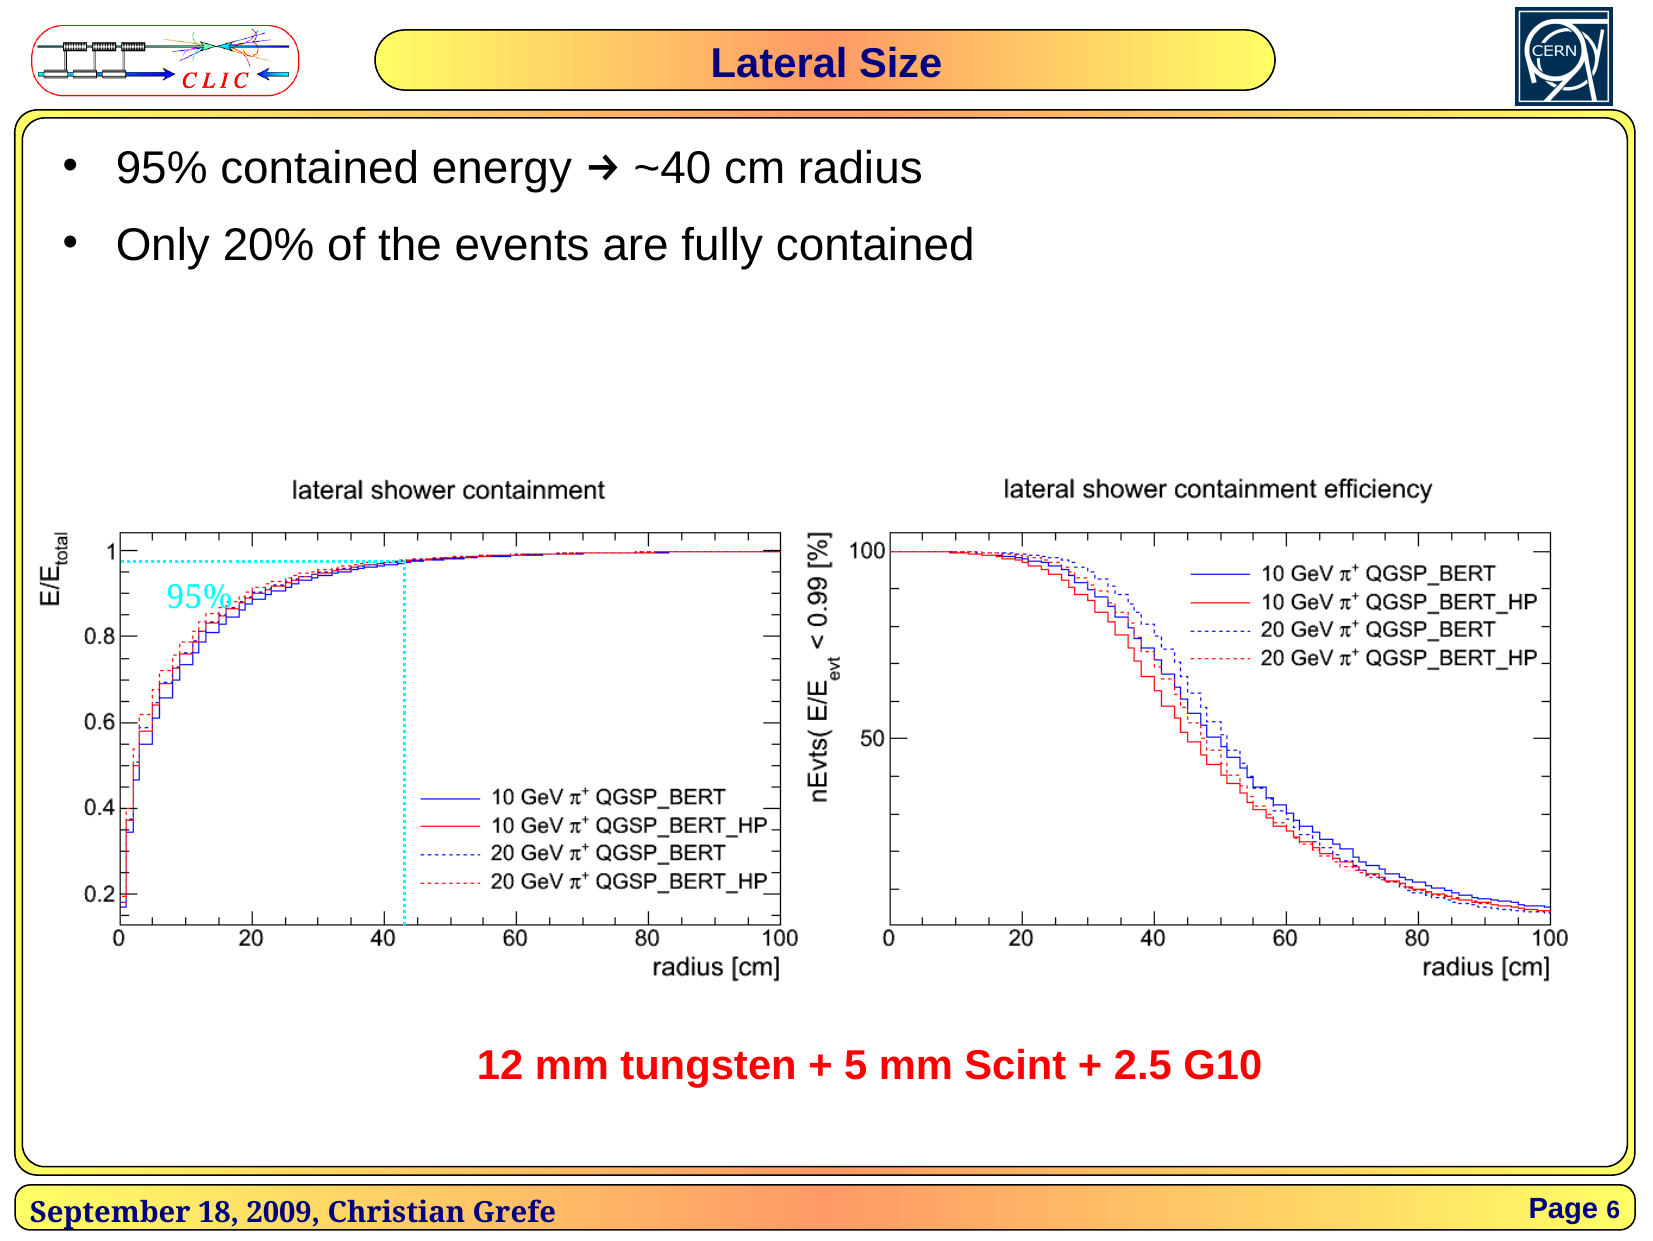

# Lateral Size
95% contained energy → ~40 cm radius
Only 20% of the events are fully contained
95%
12 mm tungsten + 5 mm Scint + 2.5 G10